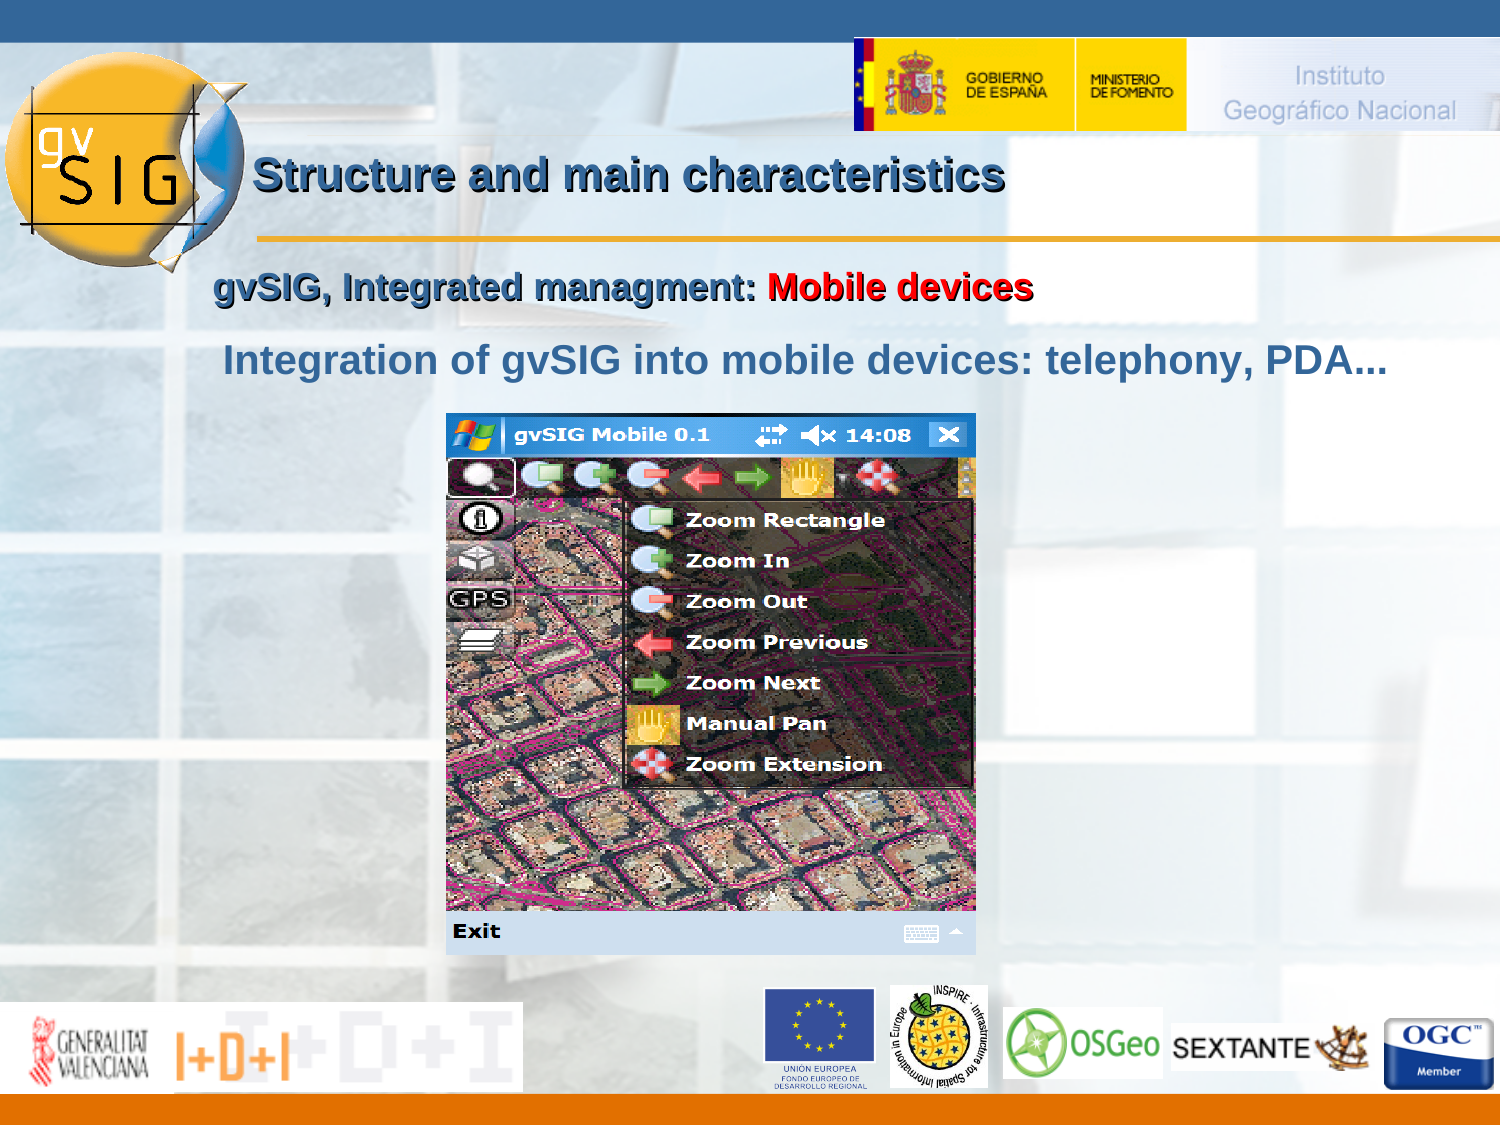

Structure and main characteristics
gvSIG, Integrated managment: Mobile devices
Integration of gvSIG into mobile devices: telephony, PDA...